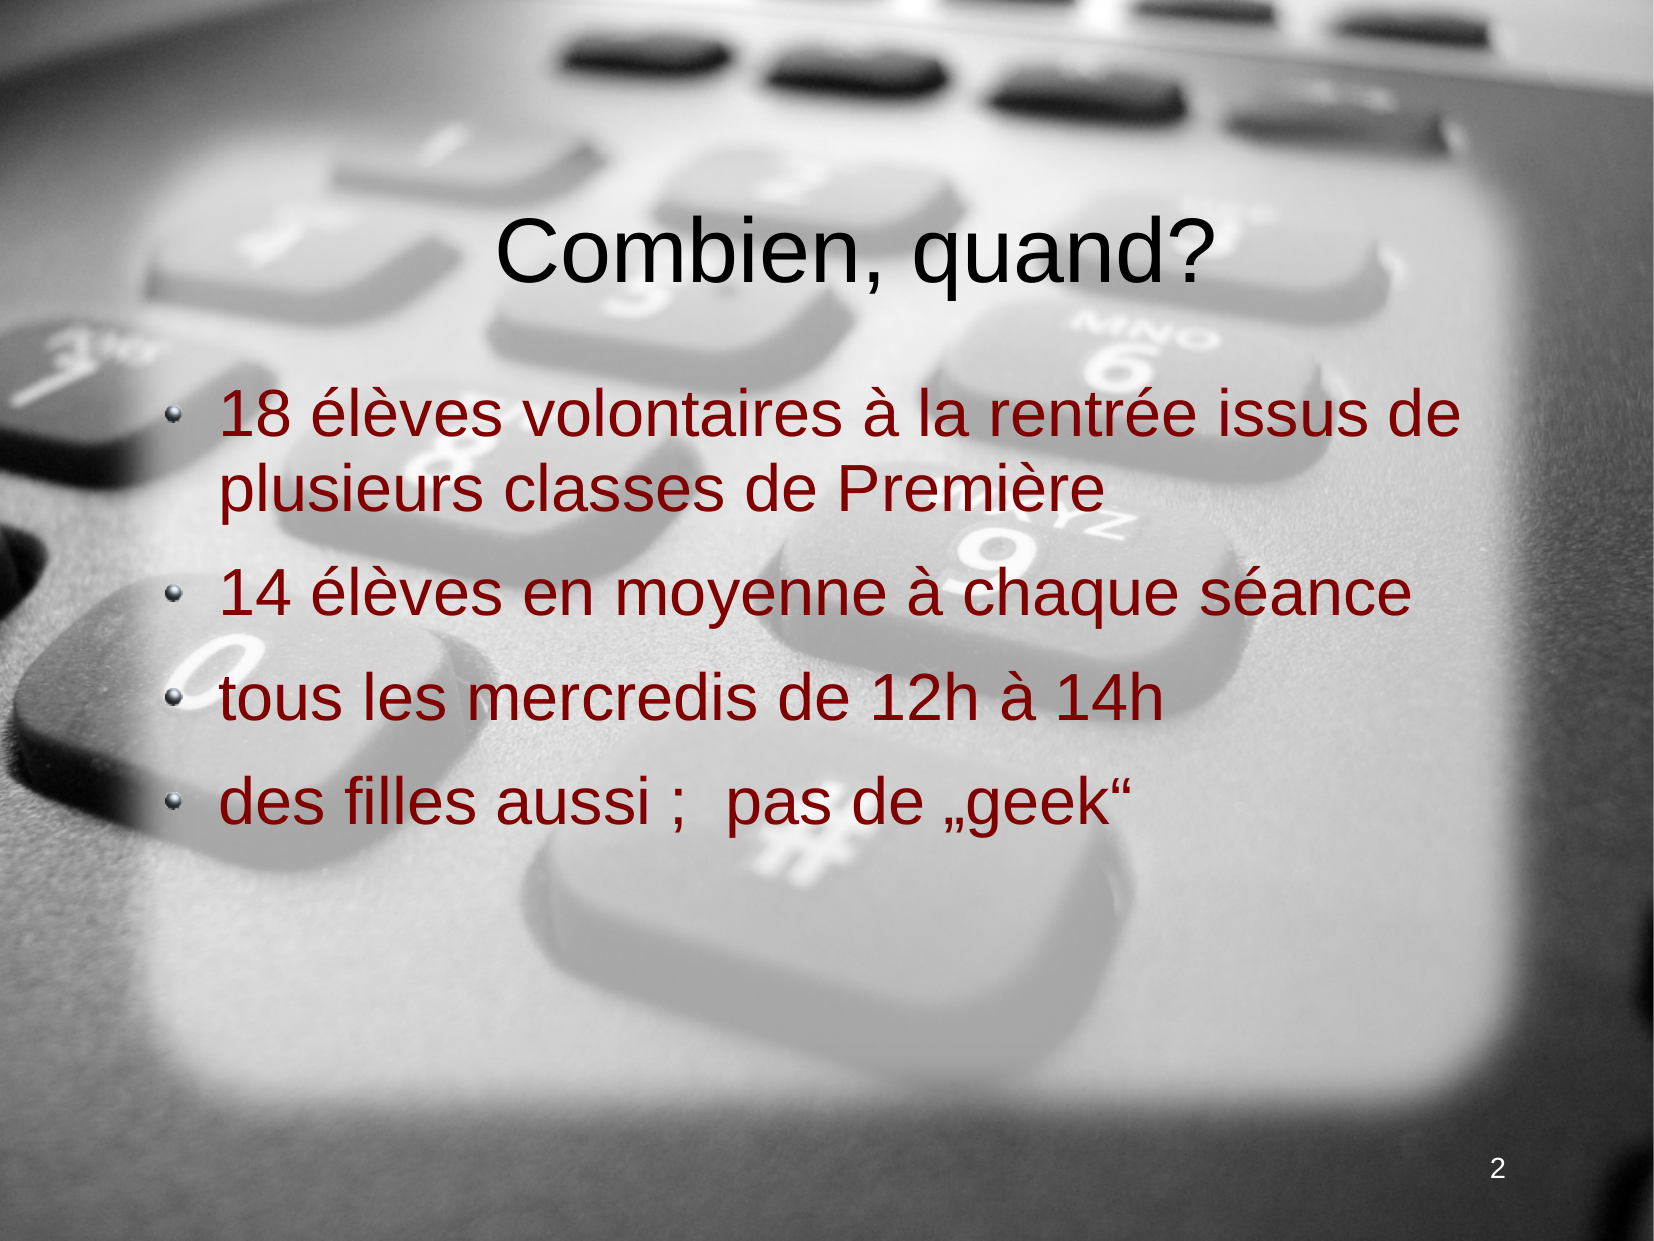

# Combien, quand?
18 élèves volontaires à la rentrée issus de plusieurs classes de Première
14 élèves en moyenne à chaque séance
tous les mercredis de 12h à 14h
des filles aussi ; pas de „geek“
2